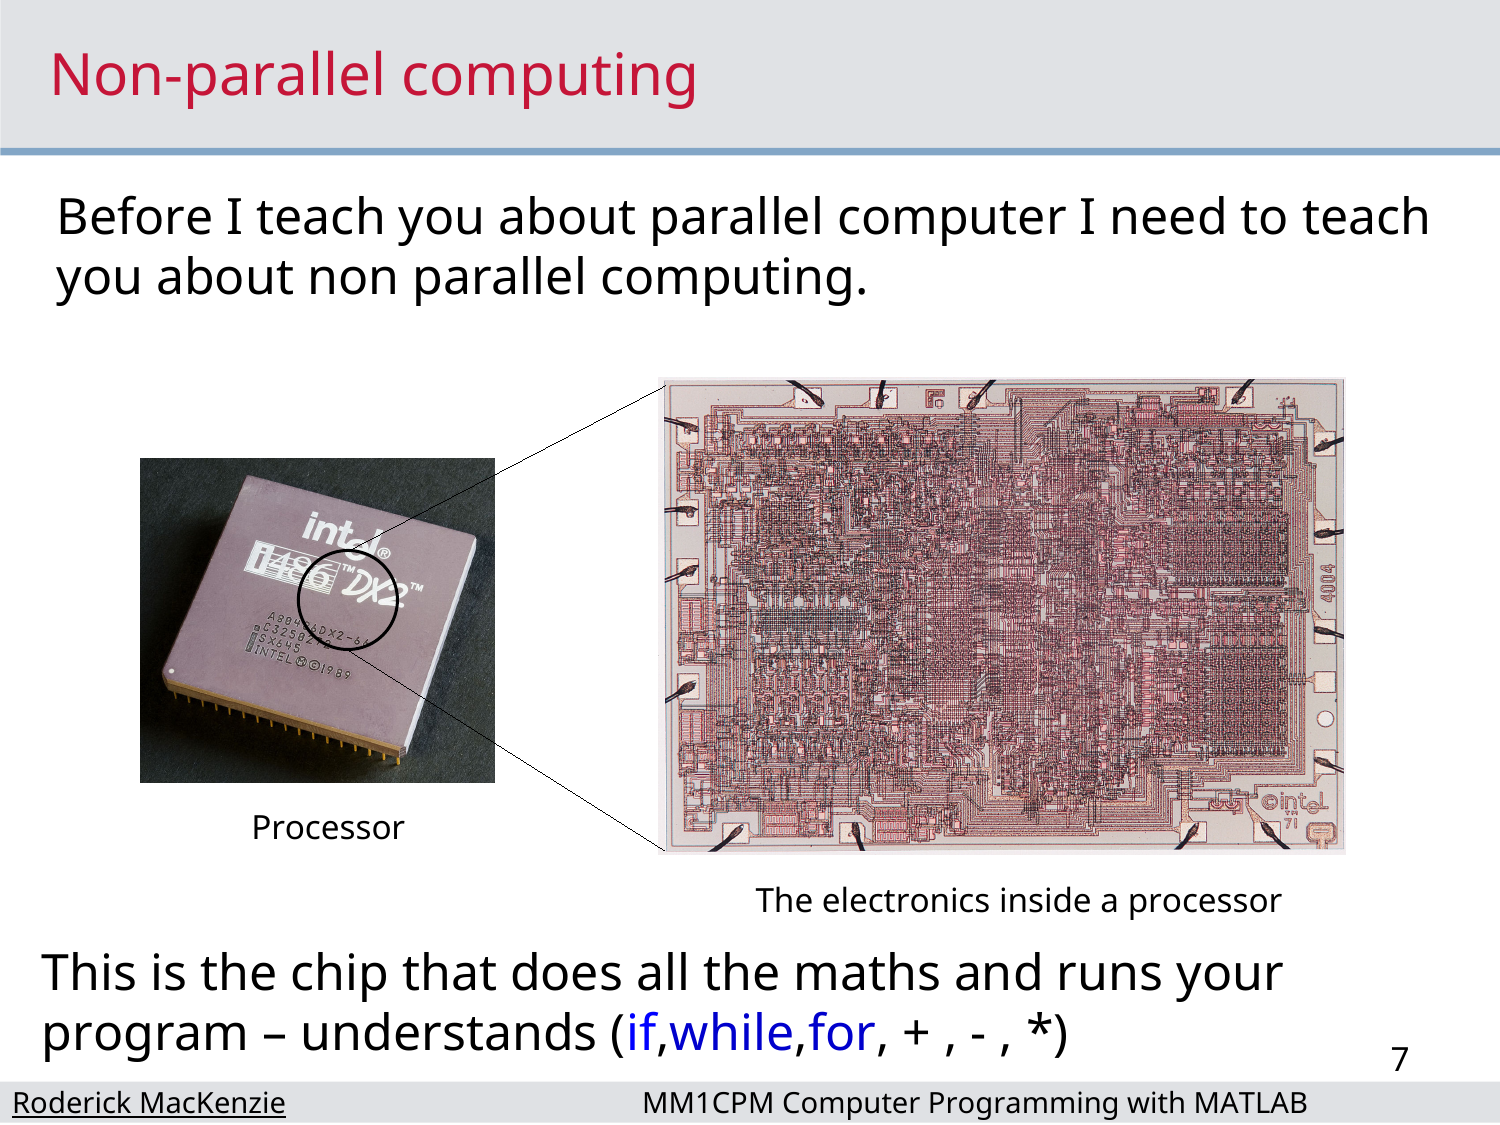

# Non-parallel computing
Before I teach you about parallel computer I need to teach you about non parallel computing.
Processor
The electronics inside a processor
This is the chip that does all the maths and runs your program – understands (if,while,for, + , - , *)